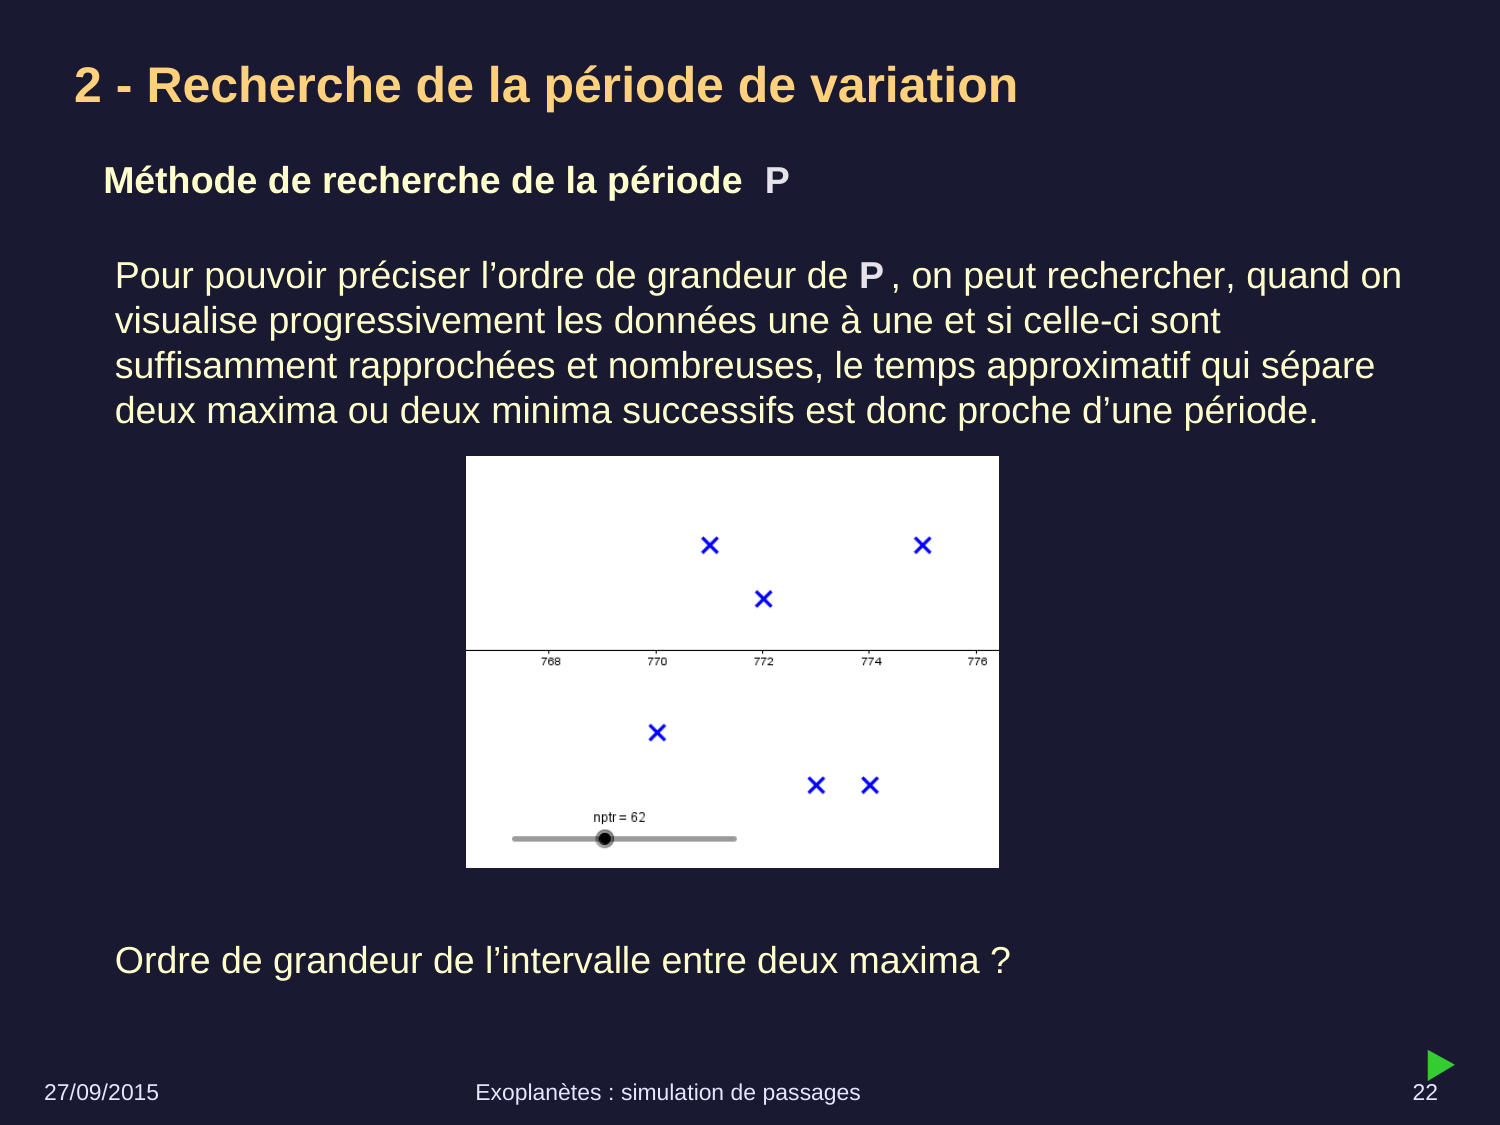

2 - Recherche de la période de variation
Méthode de recherche de la période
P
Pour pouvoir préciser l’ordre de grandeur de , on peut rechercher, quand on visualise progressivement les données une à une et si celle-ci sont suffisamment rapprochées et nombreuses, le temps approximatif qui sépare deux maxima ou deux minima successifs est donc proche d’une période.
P
Ordre de grandeur de l’intervalle entre deux maxima ?

27/09/2015
Exoplanètes : simulation de passages
22